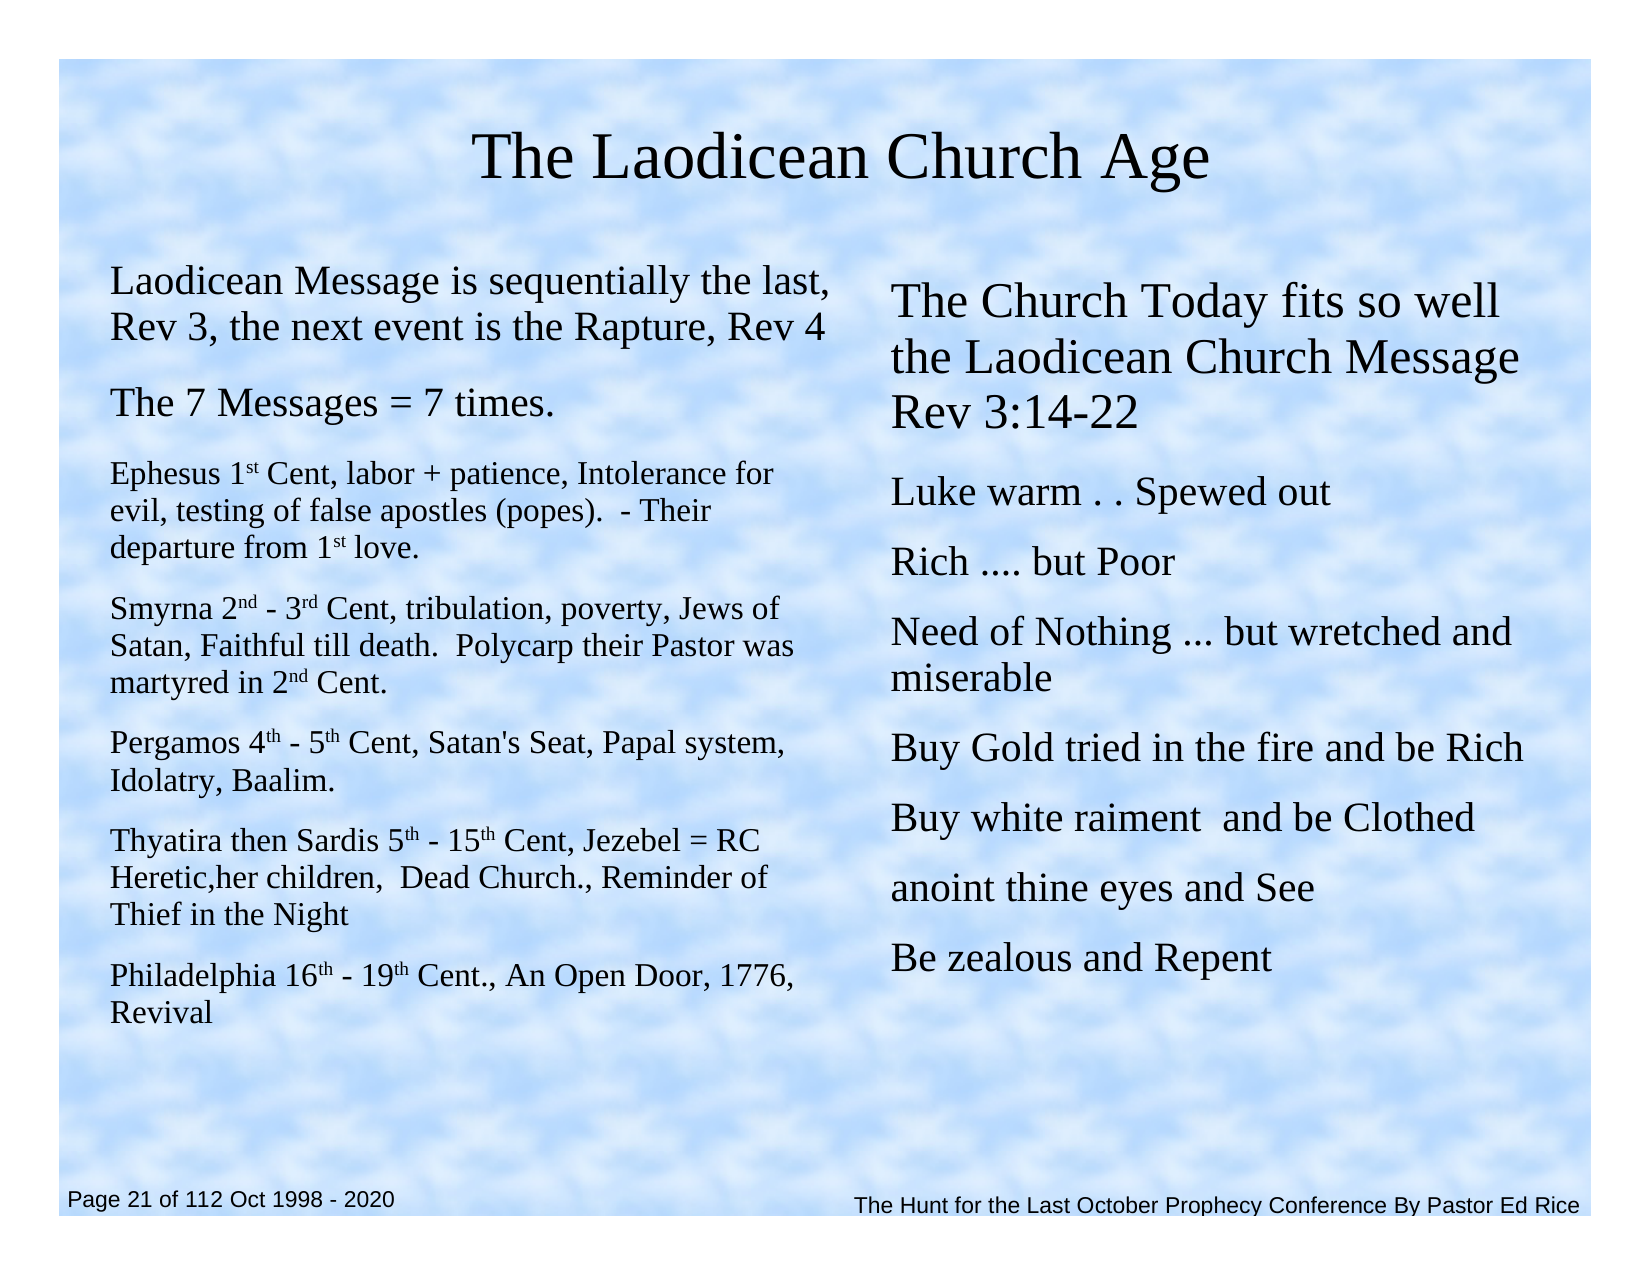

# The Laodicean Church Age
Laodicean Message is sequentially the last, Rev 3, the next event is the Rapture, Rev 4
The 7 Messages = 7 times.
Ephesus 1st Cent, labor + patience, Intolerance for evil, testing of false apostles (popes). - Their departure from 1st love.
Smyrna 2nd - 3rd Cent, tribulation, poverty, Jews of Satan, Faithful till death. Polycarp their Pastor was martyred in 2nd Cent.
Pergamos 4th - 5th Cent, Satan's Seat, Papal system, Idolatry, Baalim.
Thyatira then Sardis 5th - 15th Cent, Jezebel = RC Heretic,her children, Dead Church., Reminder of Thief in the Night
Philadelphia 16th - 19th Cent., An Open Door, 1776, Revival
The Church Today fits so well the Laodicean Church Message Rev 3:14-22
Luke warm . . Spewed out
Rich .... but Poor
Need of Nothing ... but wretched and miserable
Buy Gold tried in the fire and be Rich
Buy white raiment and be Clothed
anoint thine eyes and See
Be zealous and Repent